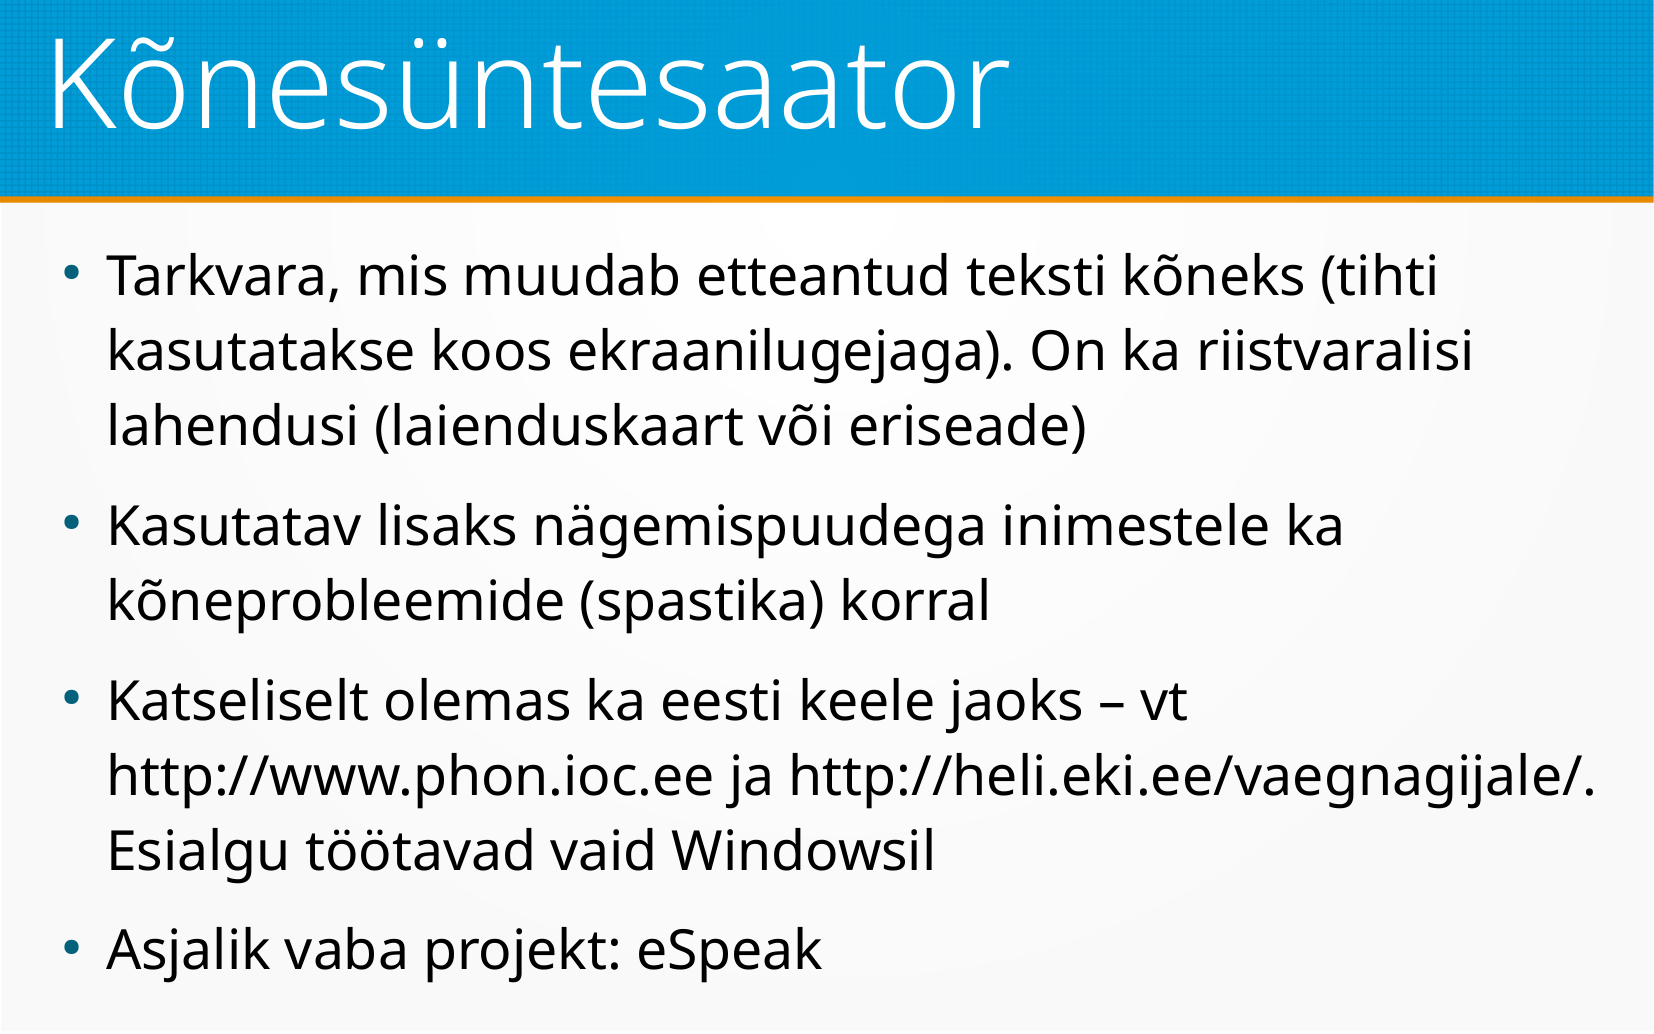

# Kõnesüntesaator
Tarkvara, mis muudab etteantud teksti kõneks (tihti kasutatakse koos ekraanilugejaga). On ka riistvaralisi lahendusi (laienduskaart või eriseade)
Kasutatav lisaks nägemispuudega inimestele ka kõneprobleemide (spastika) korral
Katseliselt olemas ka eesti keele jaoks – vt http://www.phon.ioc.ee ja http://heli.eki.ee/vaegnagijale/. Esialgu töötavad vaid Windowsil
Asjalik vaba projekt: eSpeak